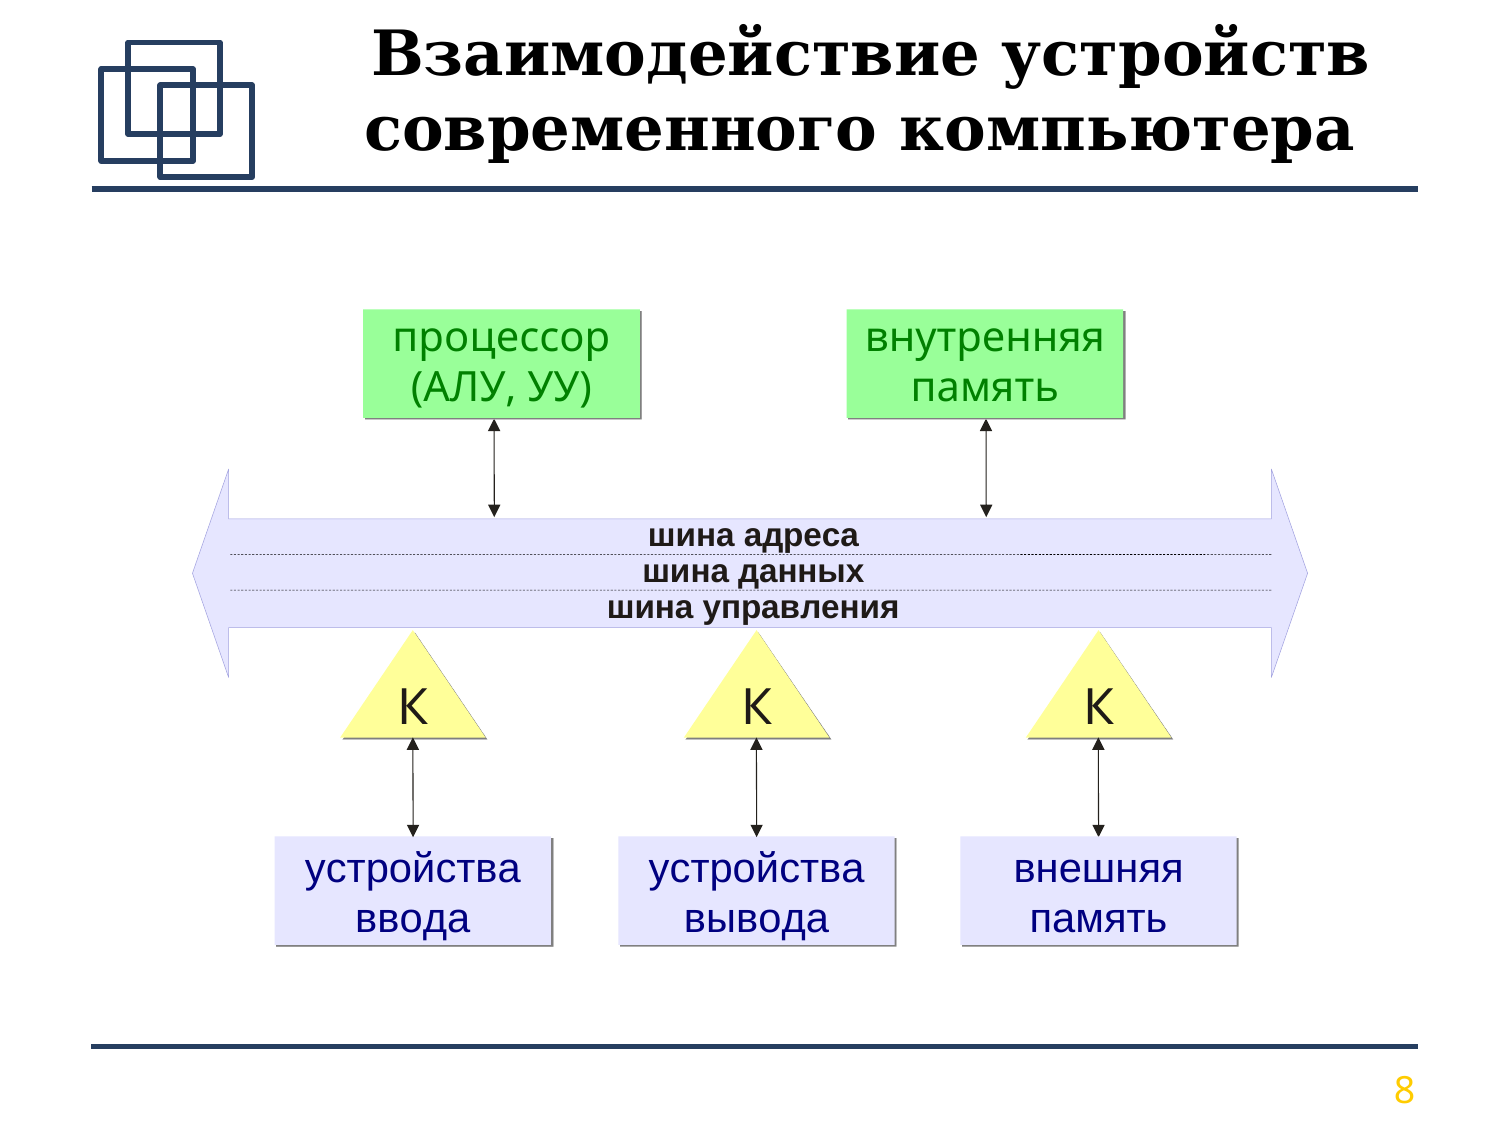

# Взаимодействие устройств современного компьютера
процессор
(АЛУ, УУ)
внутренняя
память
шина адреса
шина данных
шина управления
К
устройства ввода
К
устройства вывода
К
внешняя
память